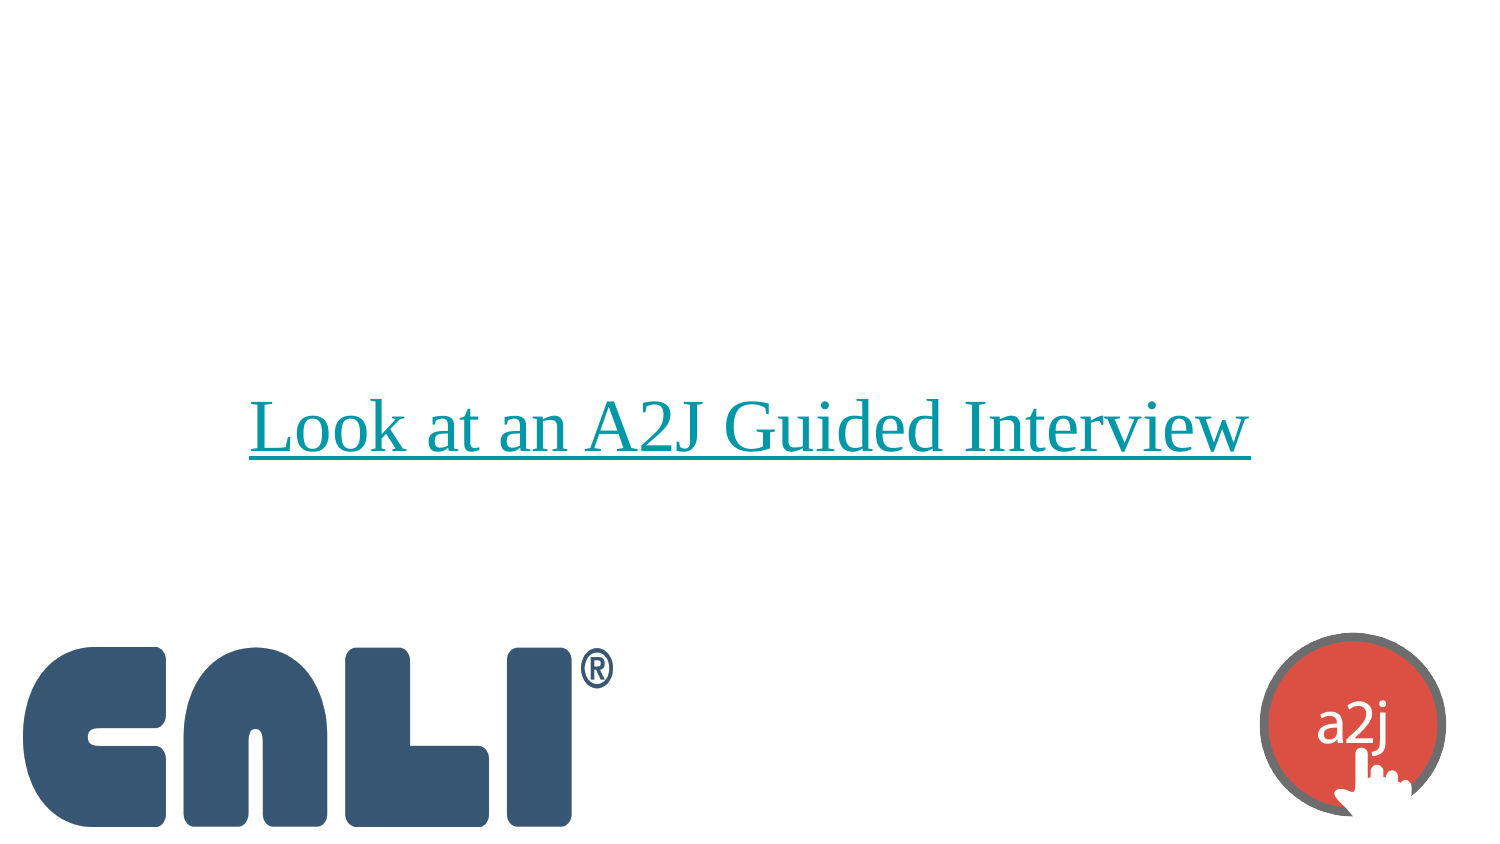

# Look at an A2J Guided Interview